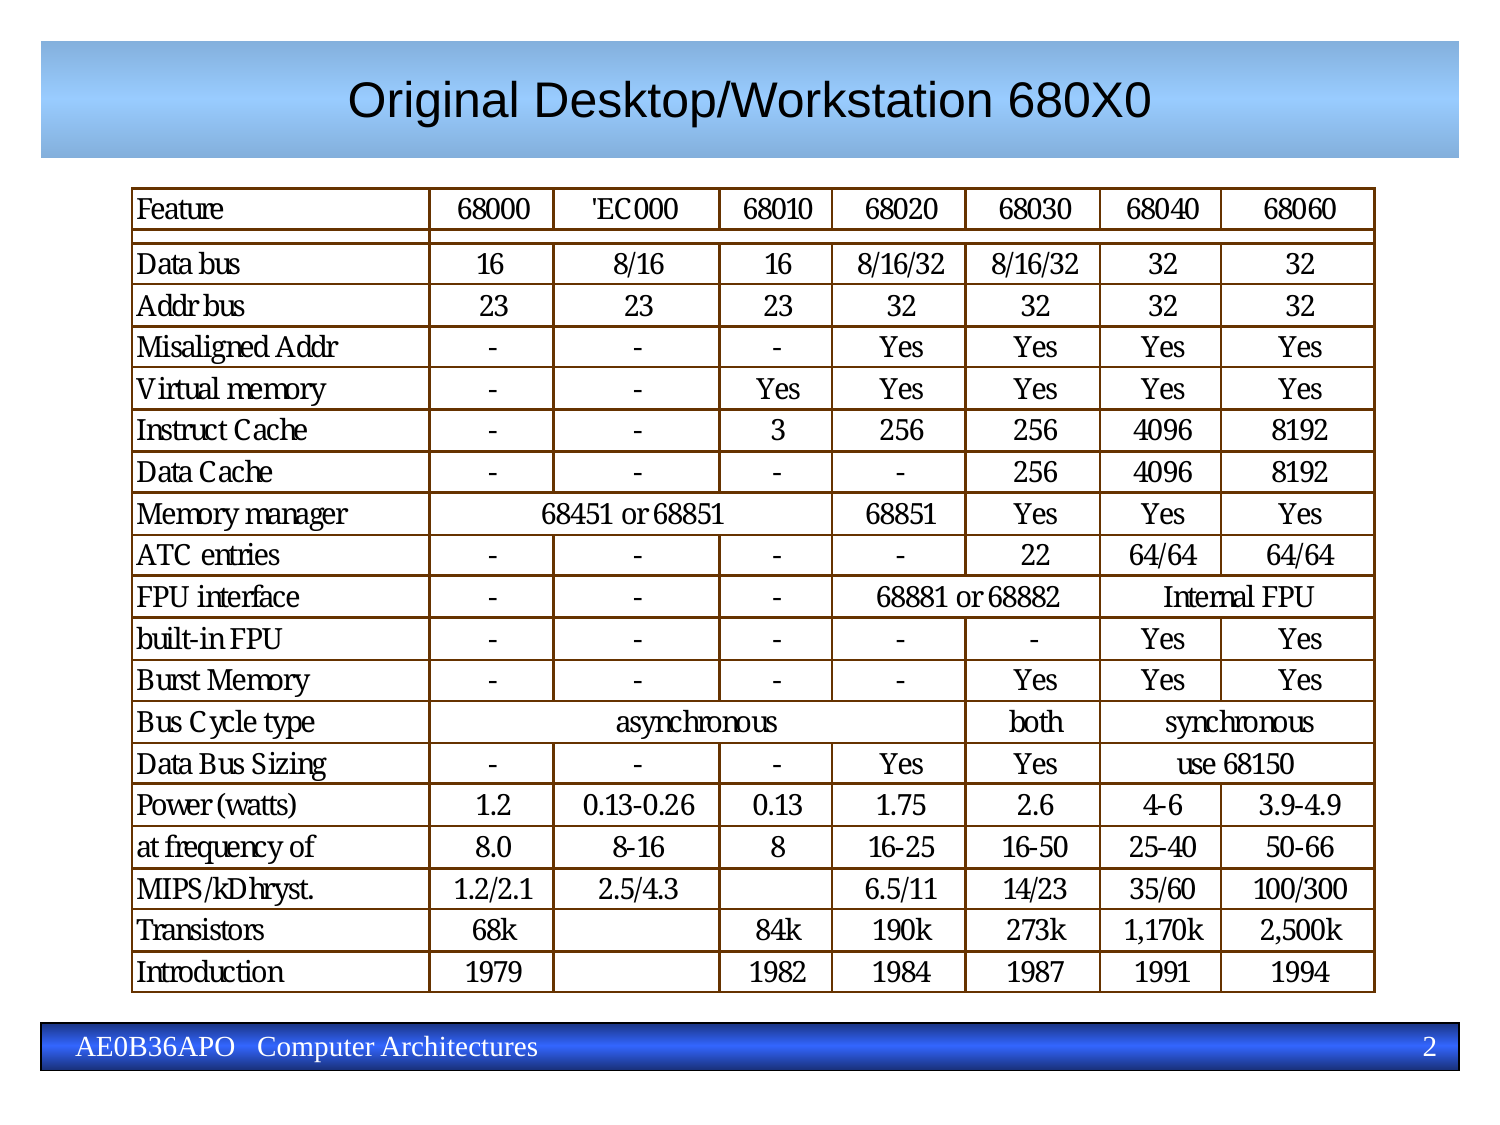

# Original Desktop/Workstation 680X0
AE0B36APO Computer Architectures
2